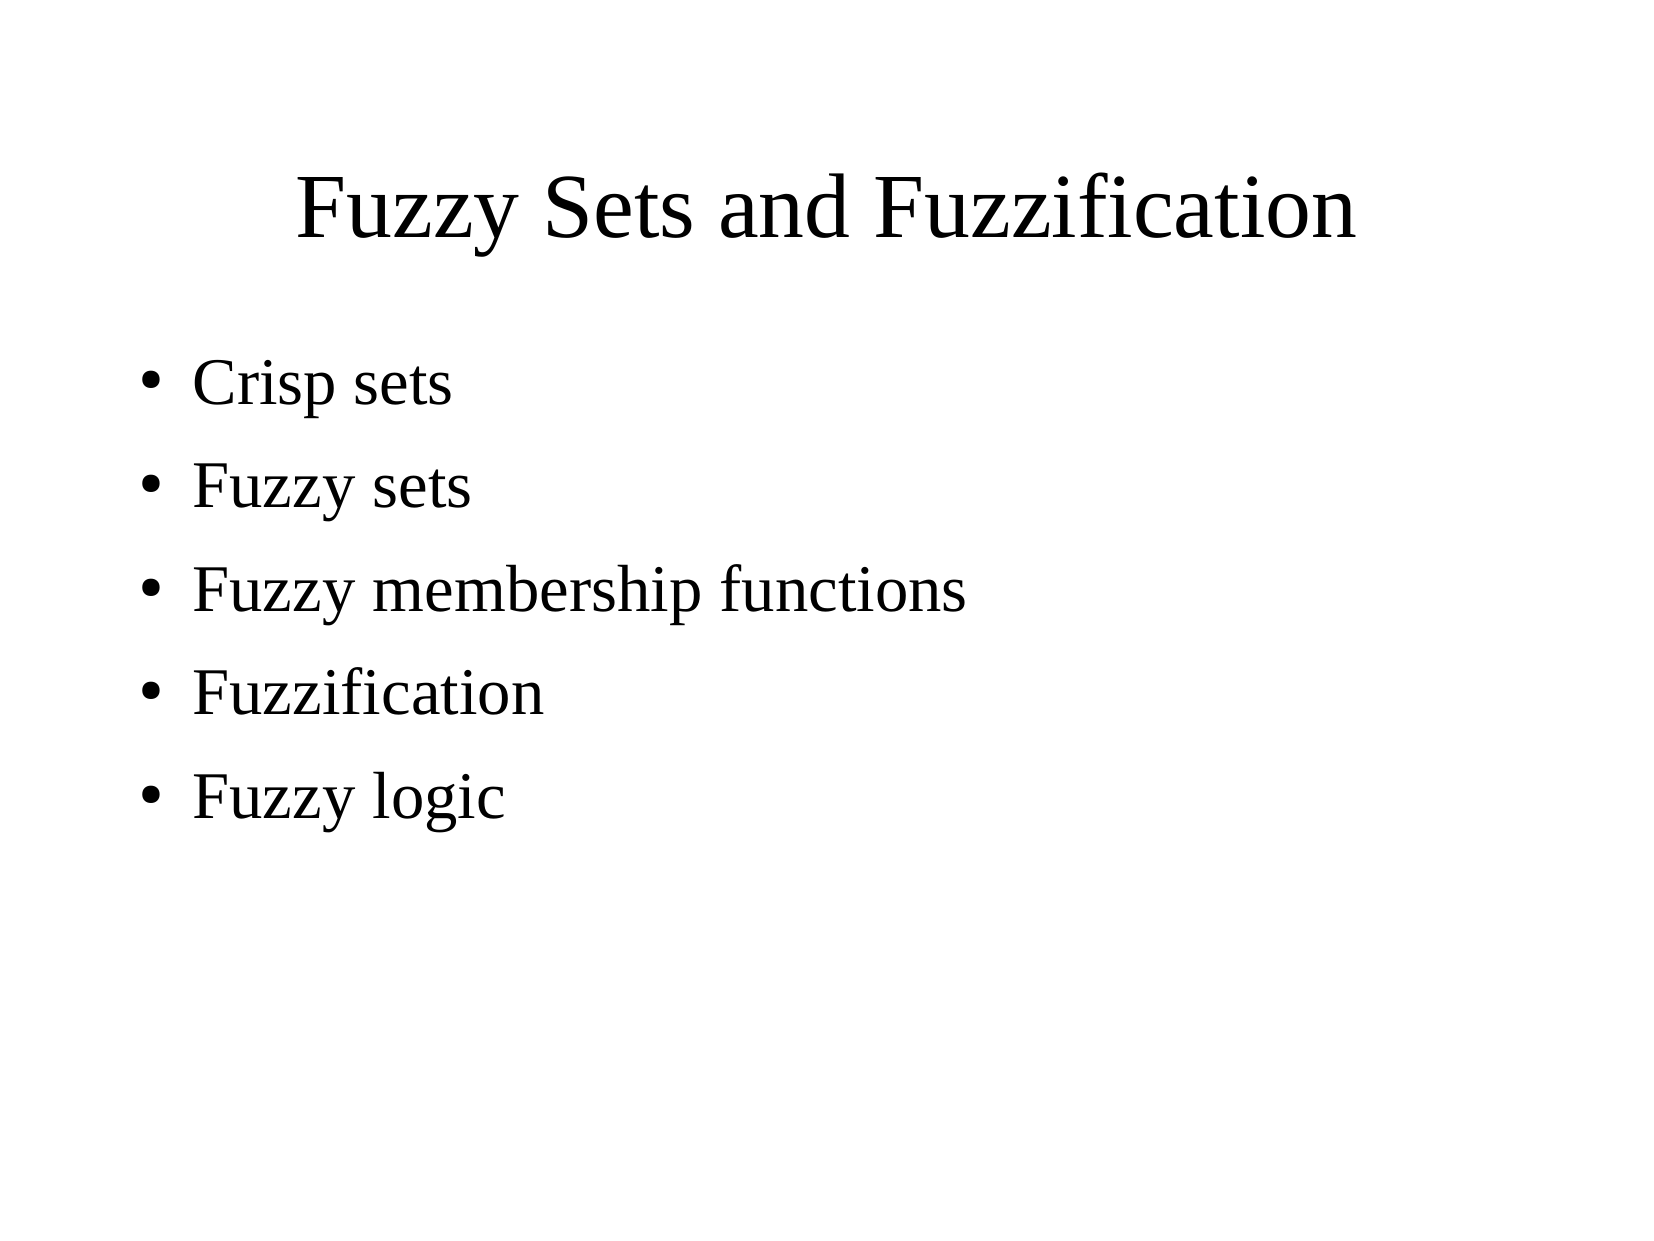

# Fuzzy Sets and Fuzzification
Crisp sets
Fuzzy sets
Fuzzy membership functions
Fuzzification
Fuzzy logic